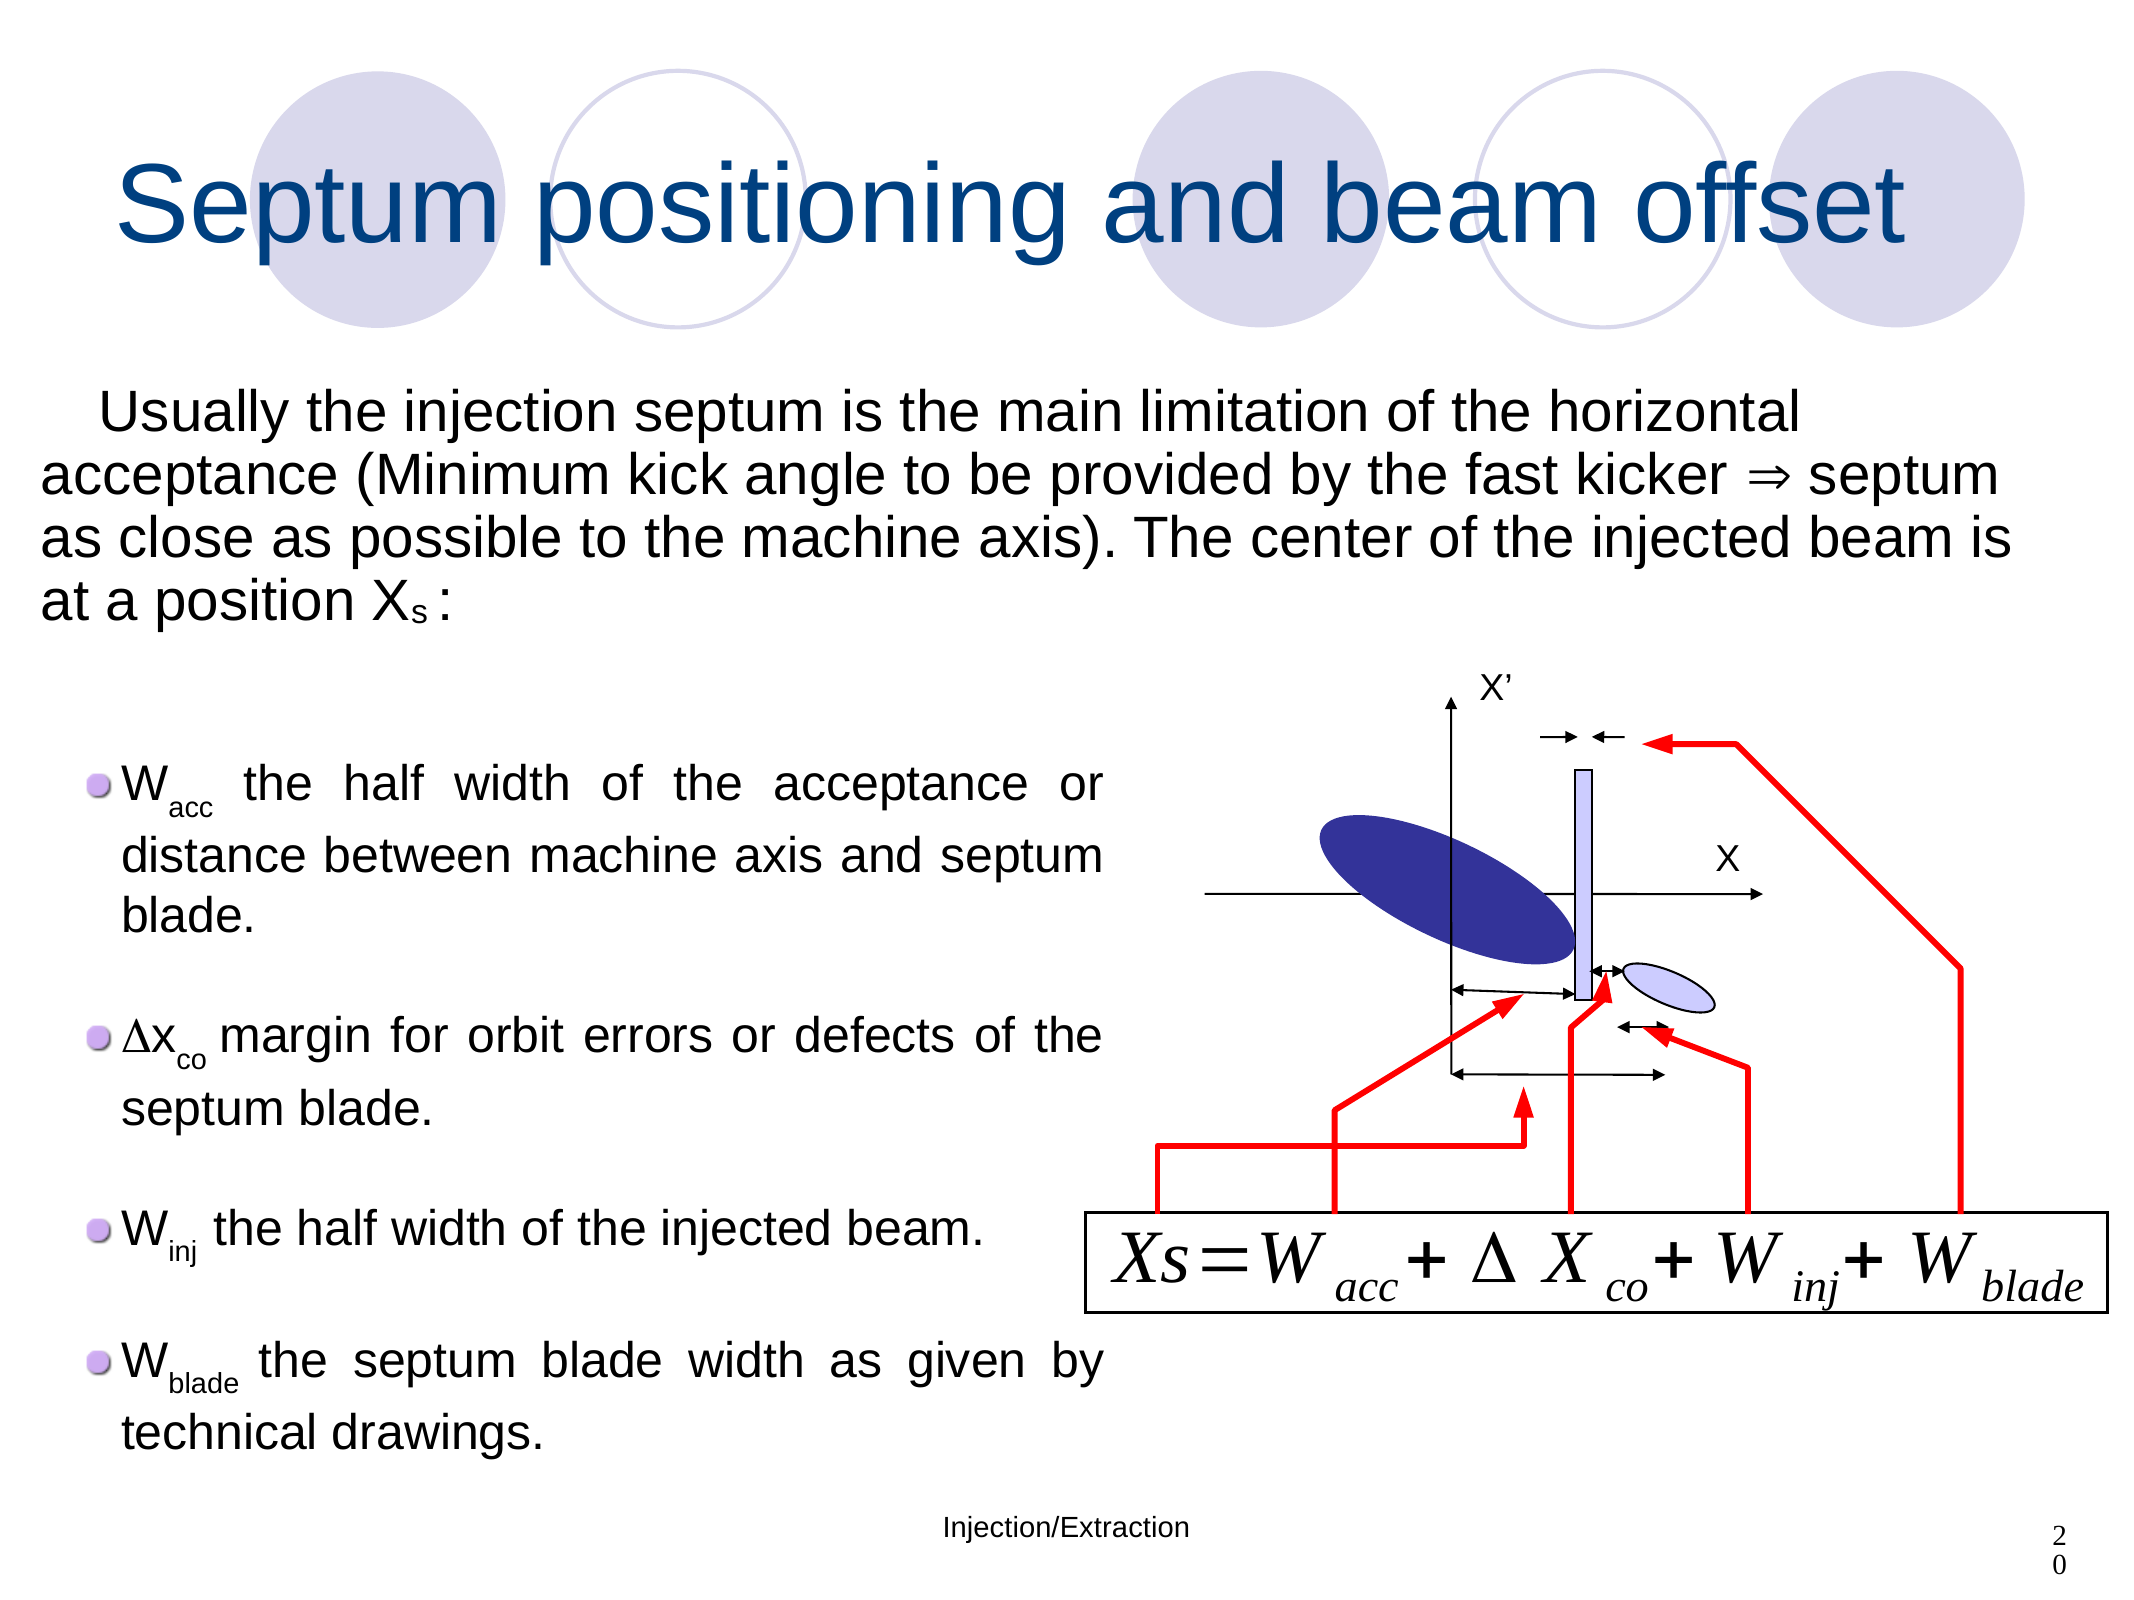

# Septum positioning and beam offset
Usually the injection septum is the main limitation of the horizontal acceptance (Minimum kick angle to be provided by the fast kicker  septum as close as possible to the machine axis). The center of the injected beam is at a position Xs :
X’
Wacc the half width of the acceptance or distance between machine axis and septum blade.
Dxco margin for orbit errors or defects of the septum blade.
Winj the half width of the injected beam.
Wblade the septum blade width as given by technical drawings.
X
20